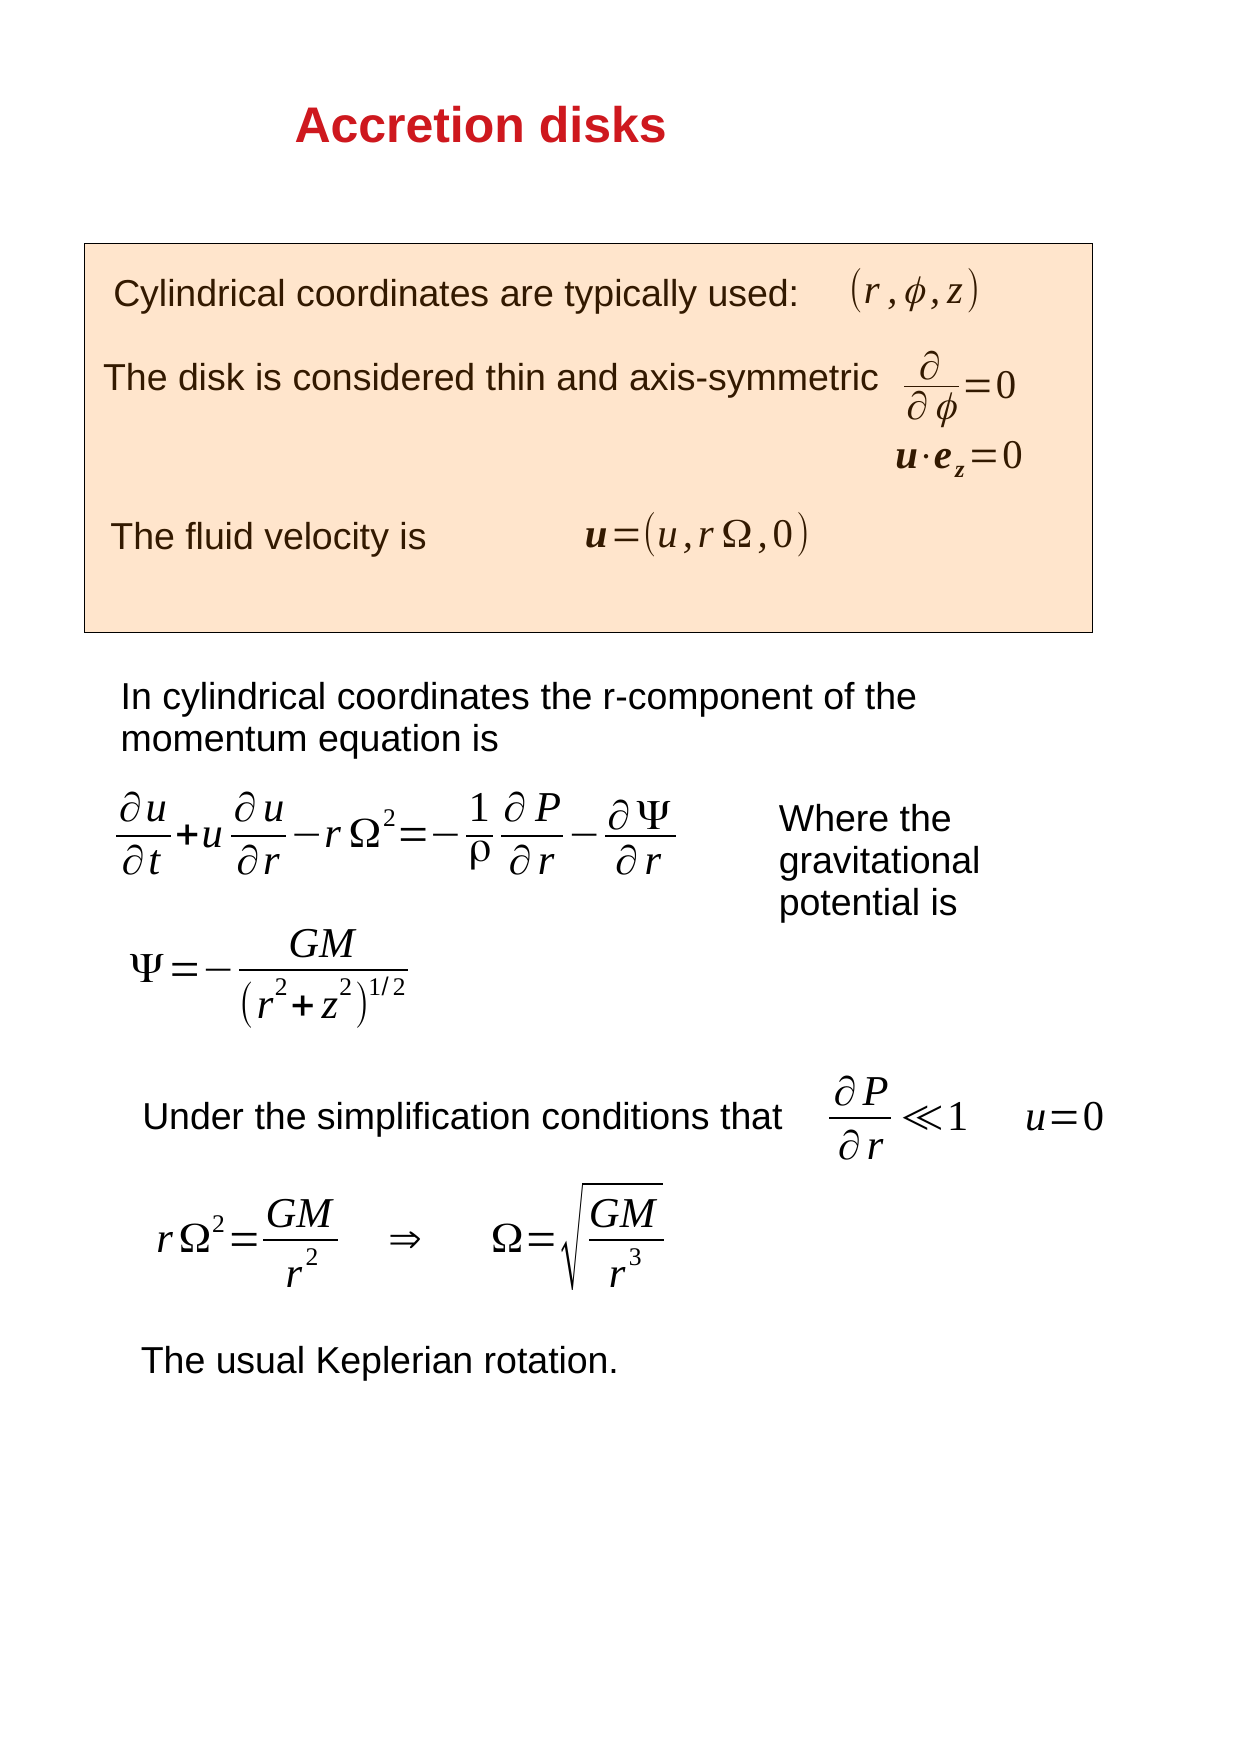

Accretion disks
Cylindrical coordinates are typically used:
The disk is considered thin and axis-symmetric
The fluid velocity is
In cylindrical coordinates the r-component of the momentum equation is
Where the gravitational potential is
Under the simplification conditions that
The usual Keplerian rotation.